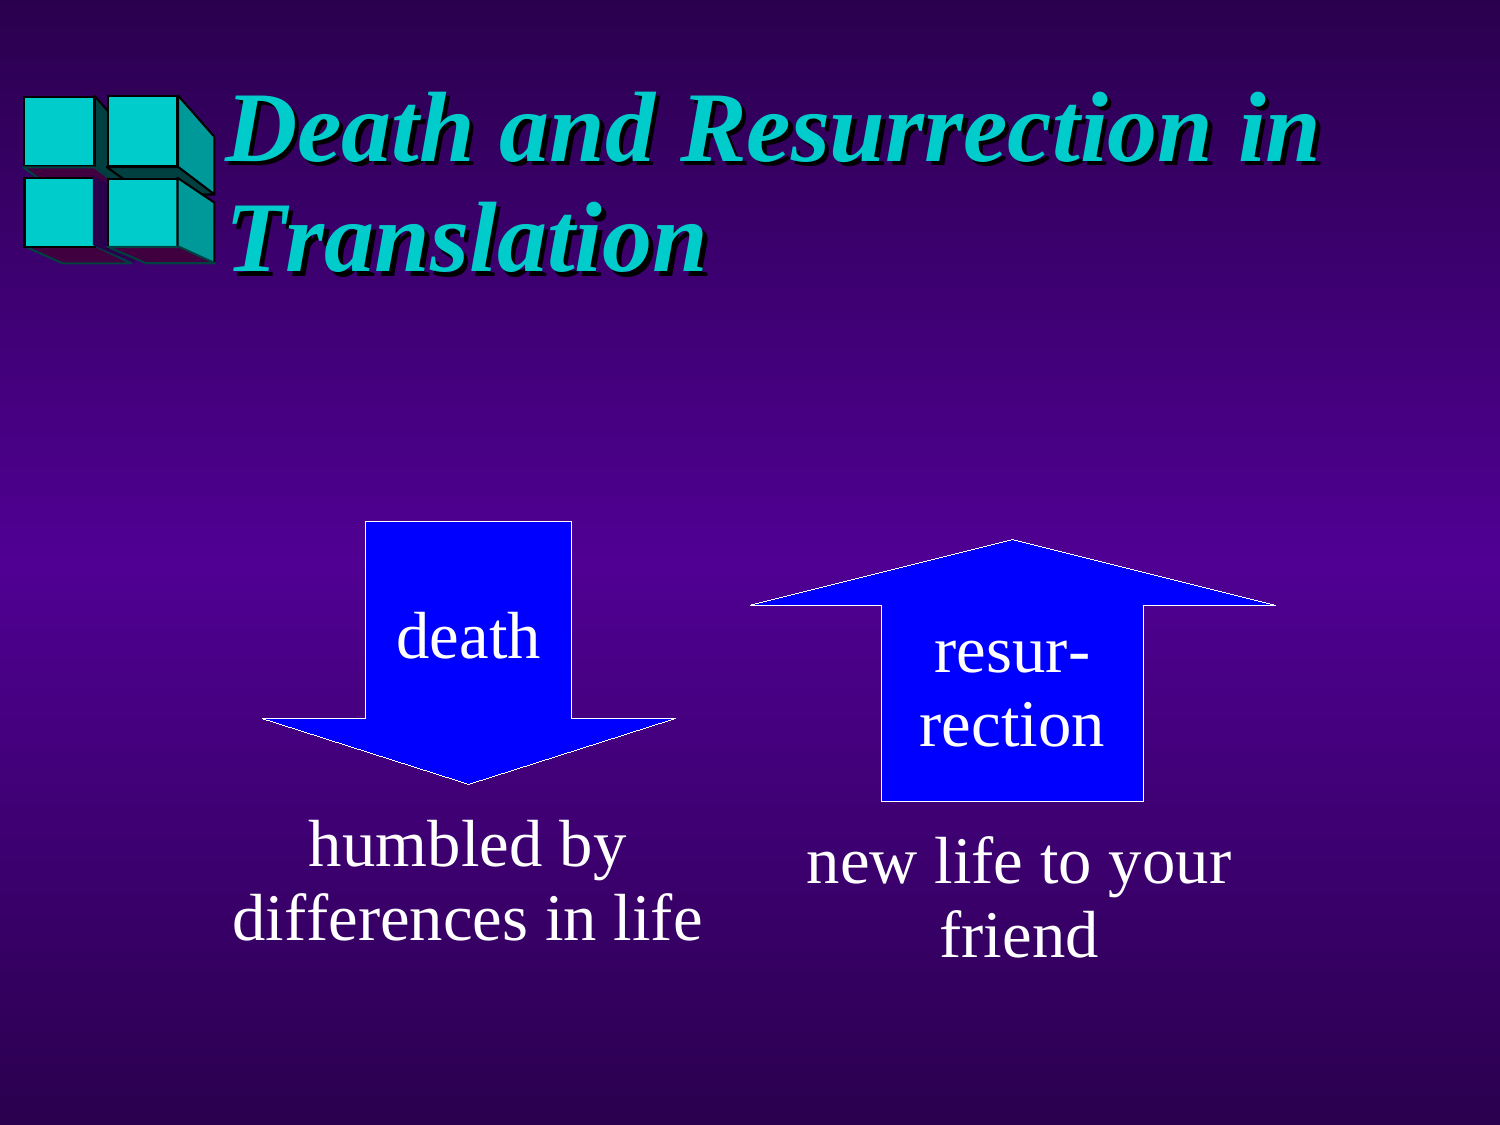

# Death and Resurrection in Translation
death
resur-
rection
humbled by differences in life
new life to your friend